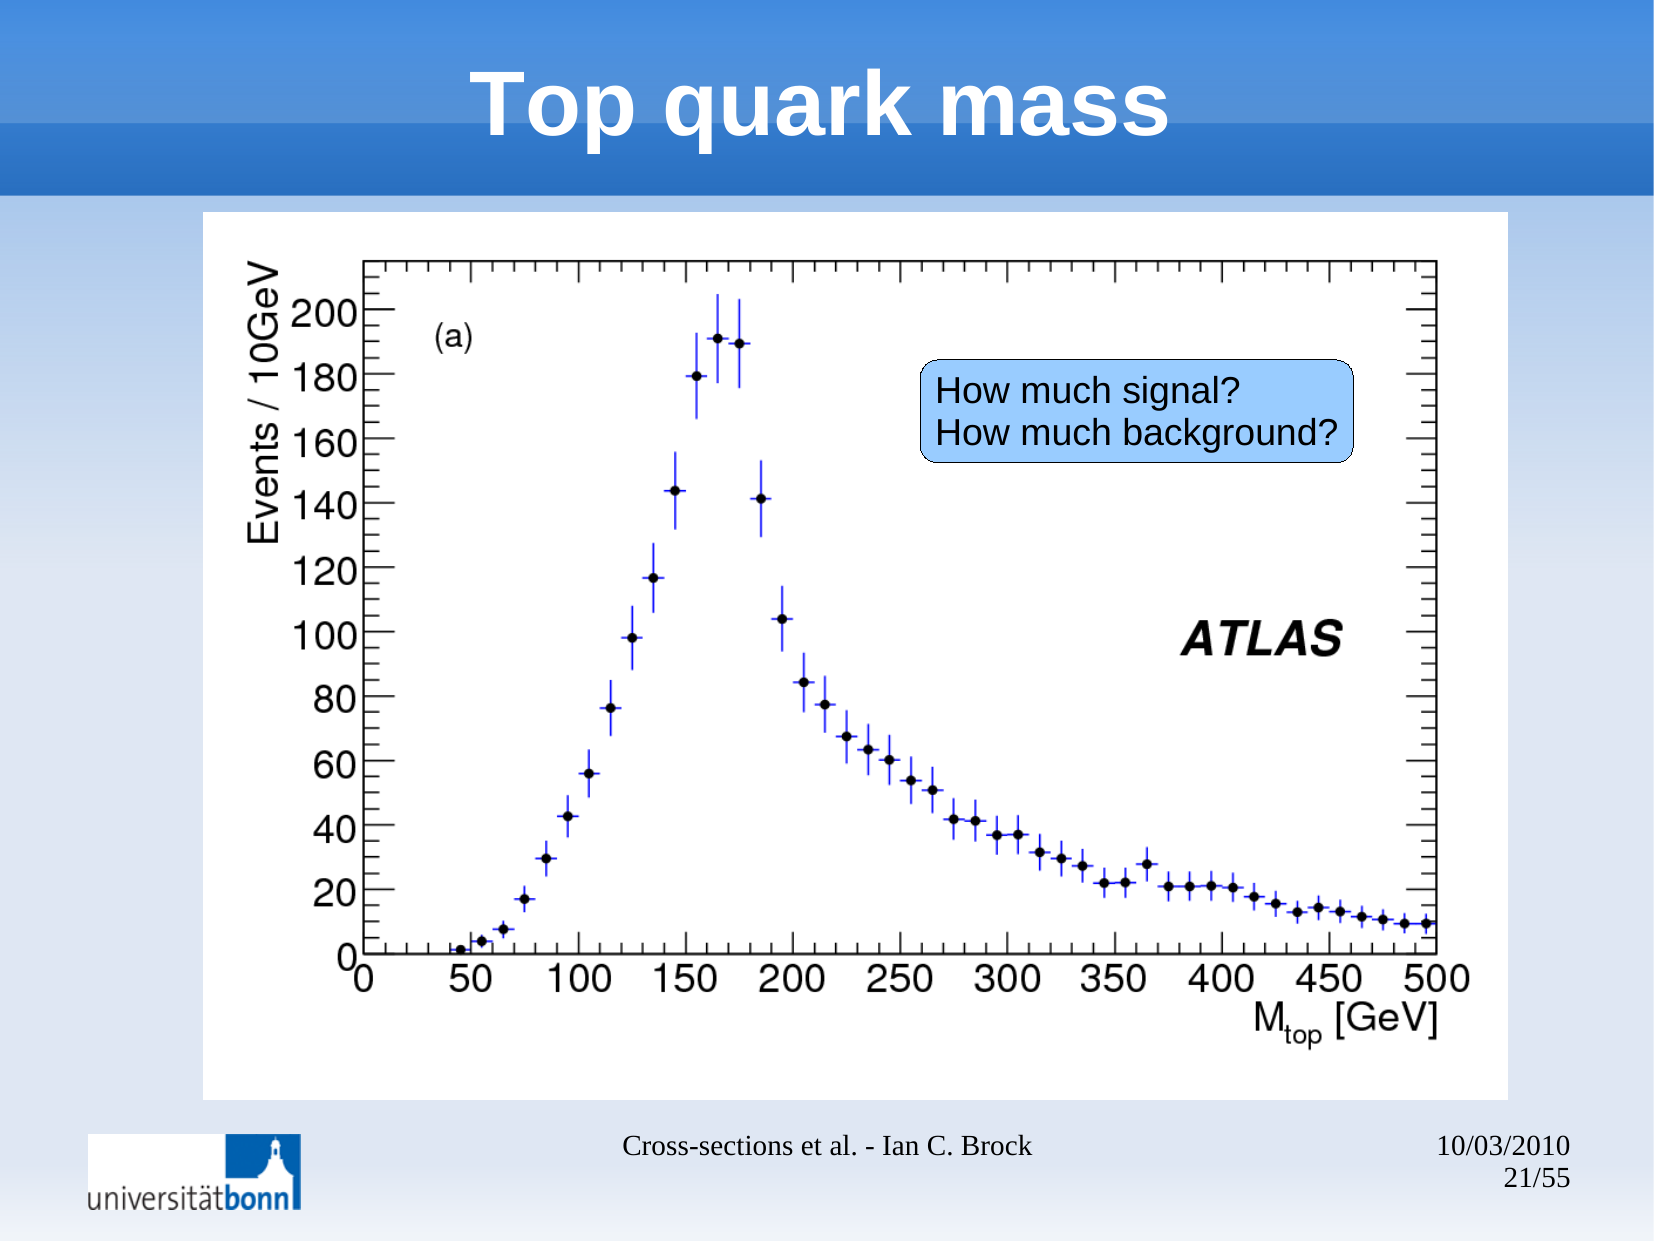

# Top quark mass
How much signal?
How much background?
Cross-sections et al. - Ian C. Brock
21